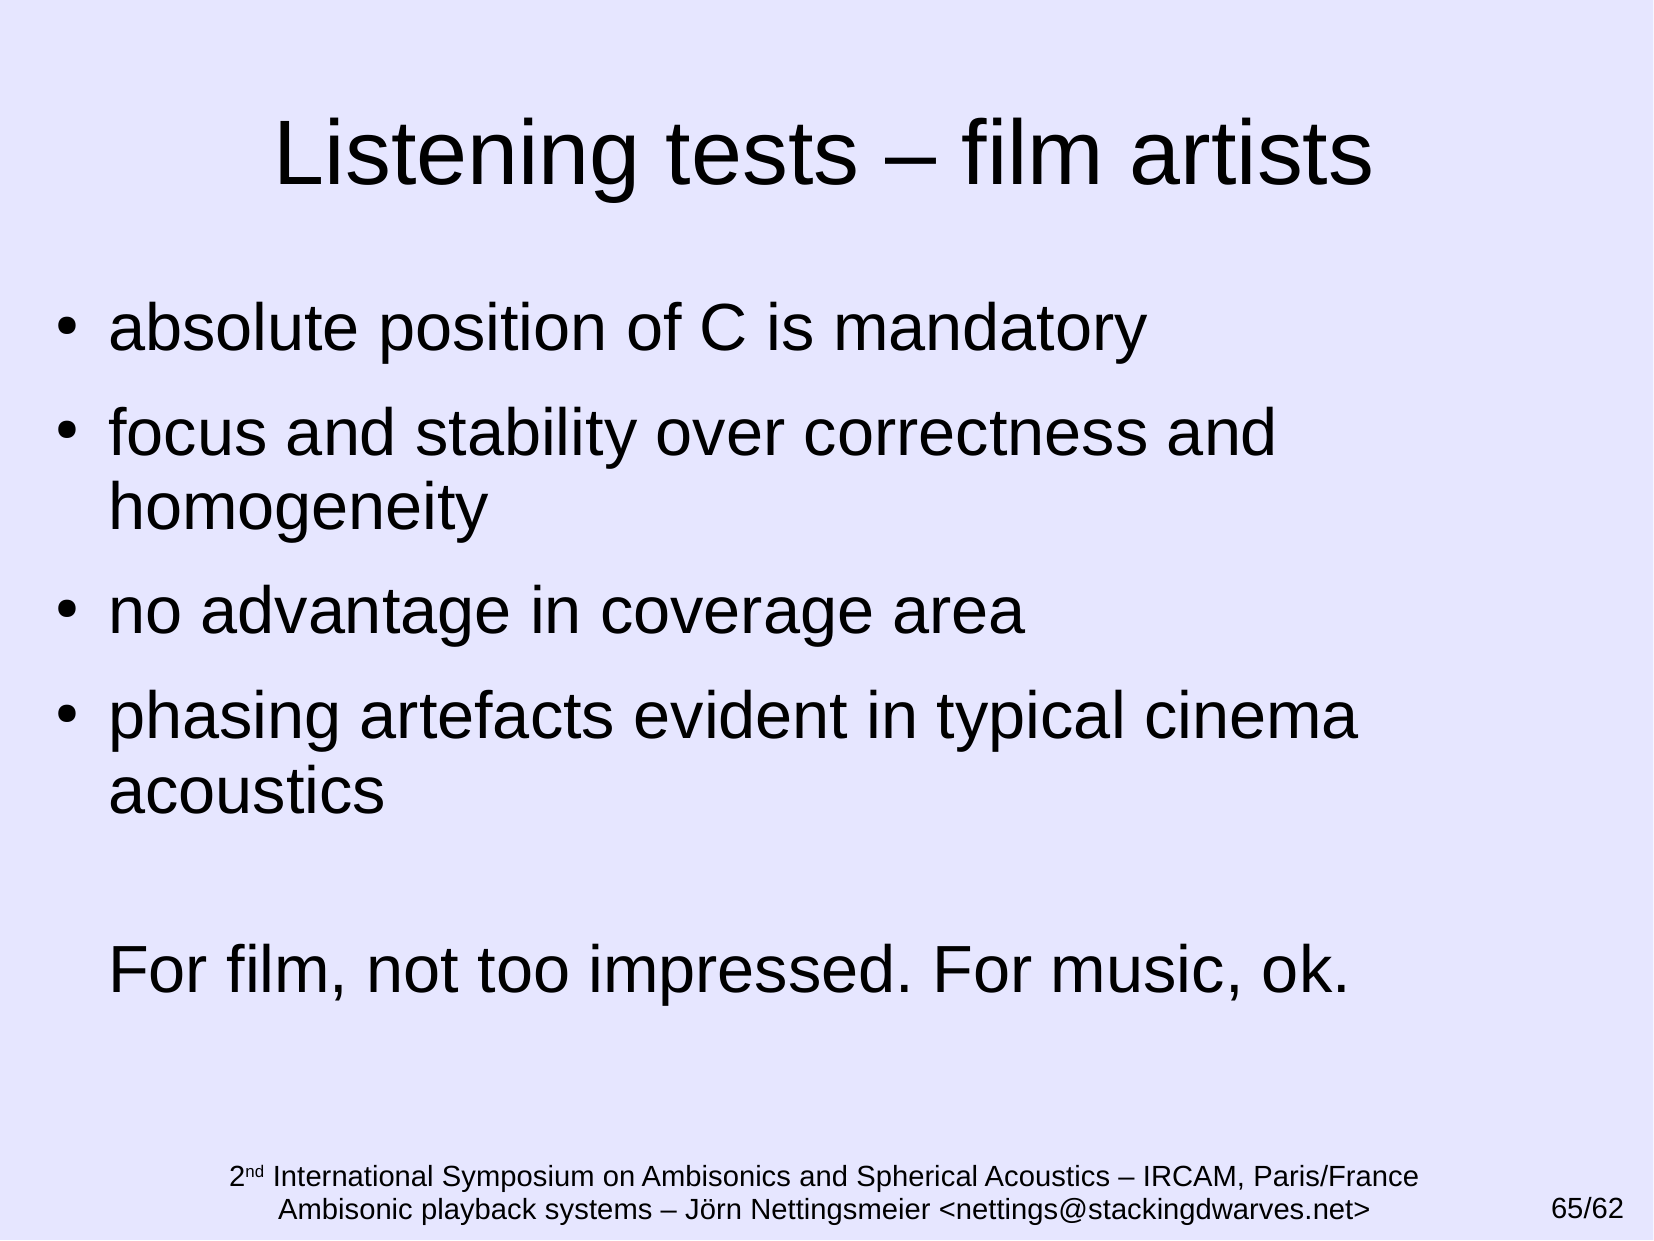

# Listening tests – film artists
absolute position of C is mandatory
focus and stability over correctness and homogeneity
no advantage in coverage area
phasing artefacts evident in typical cinema acoustics
For film, not too impressed. For music, ok.